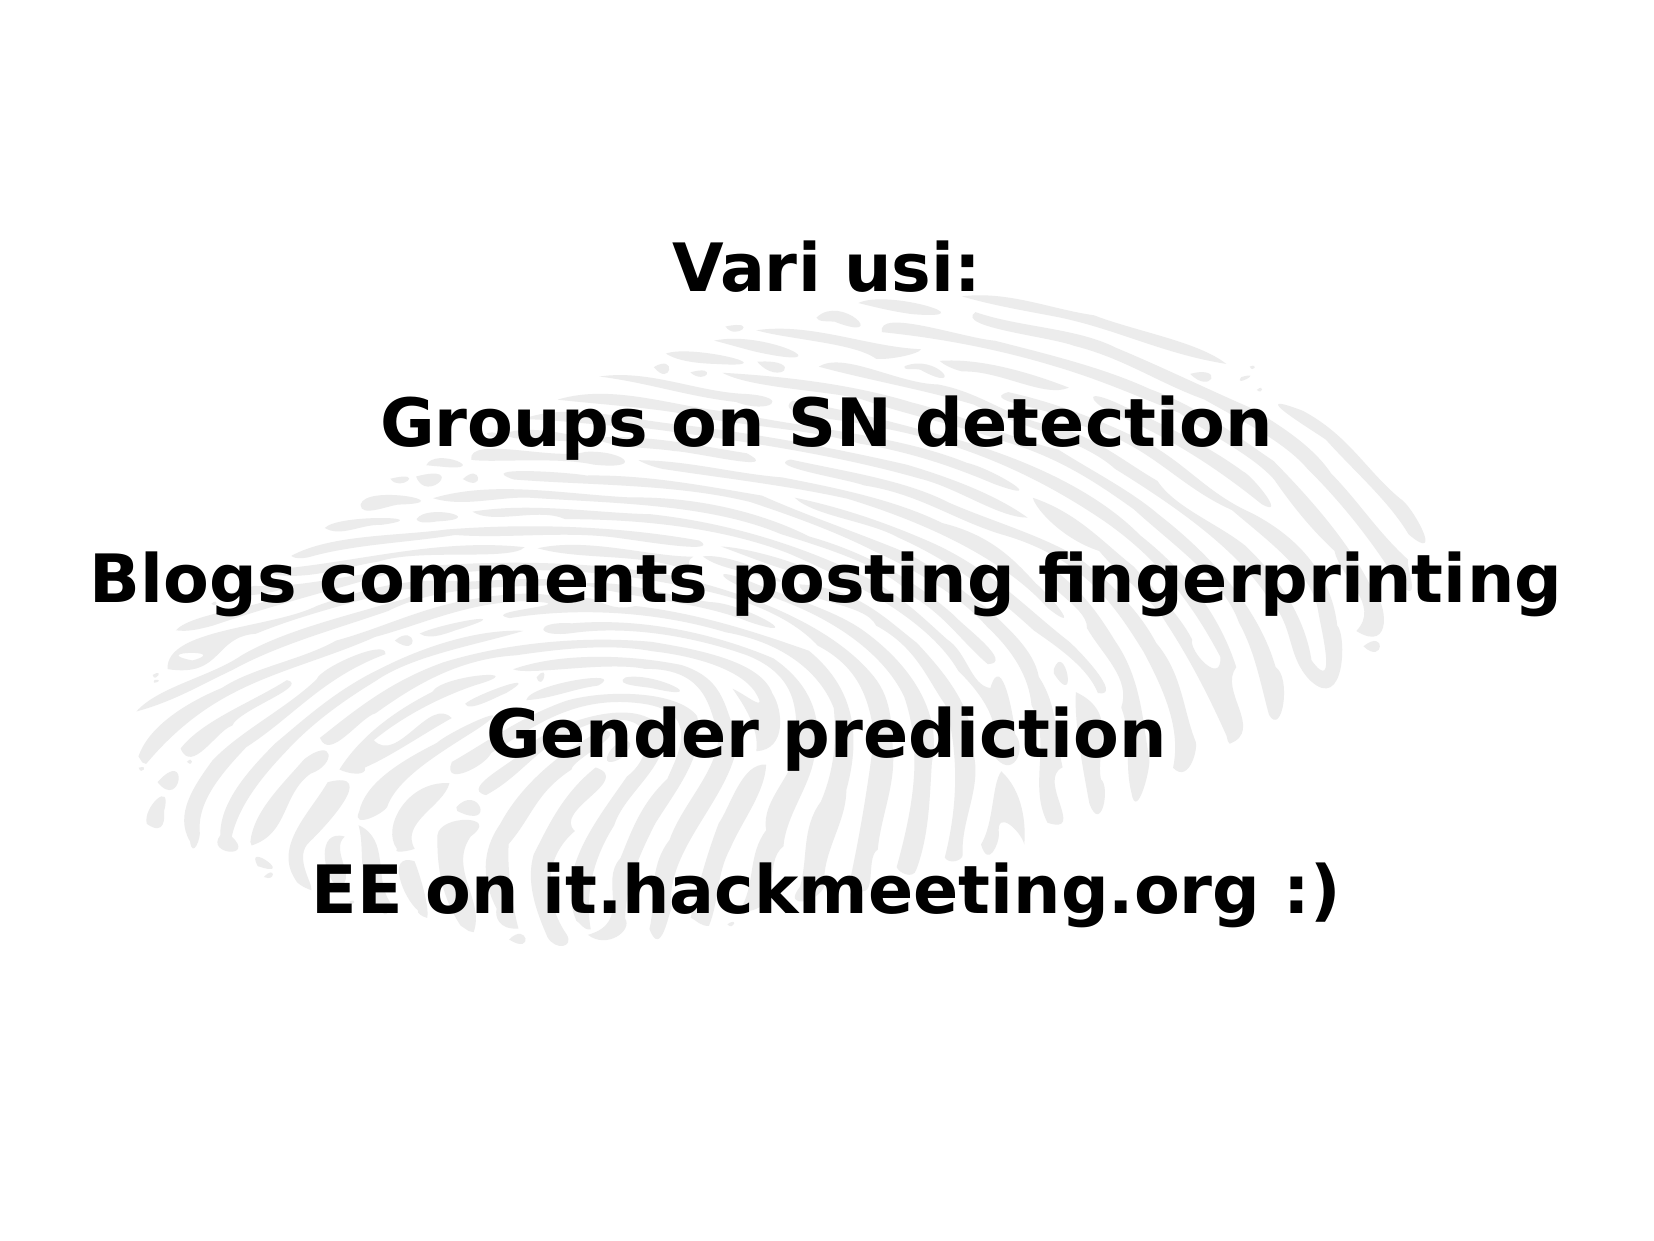

# Vari usi:
Groups on SN detection
Blogs comments posting fingerprinting
Gender prediction
EE on it.hackmeeting.org :)